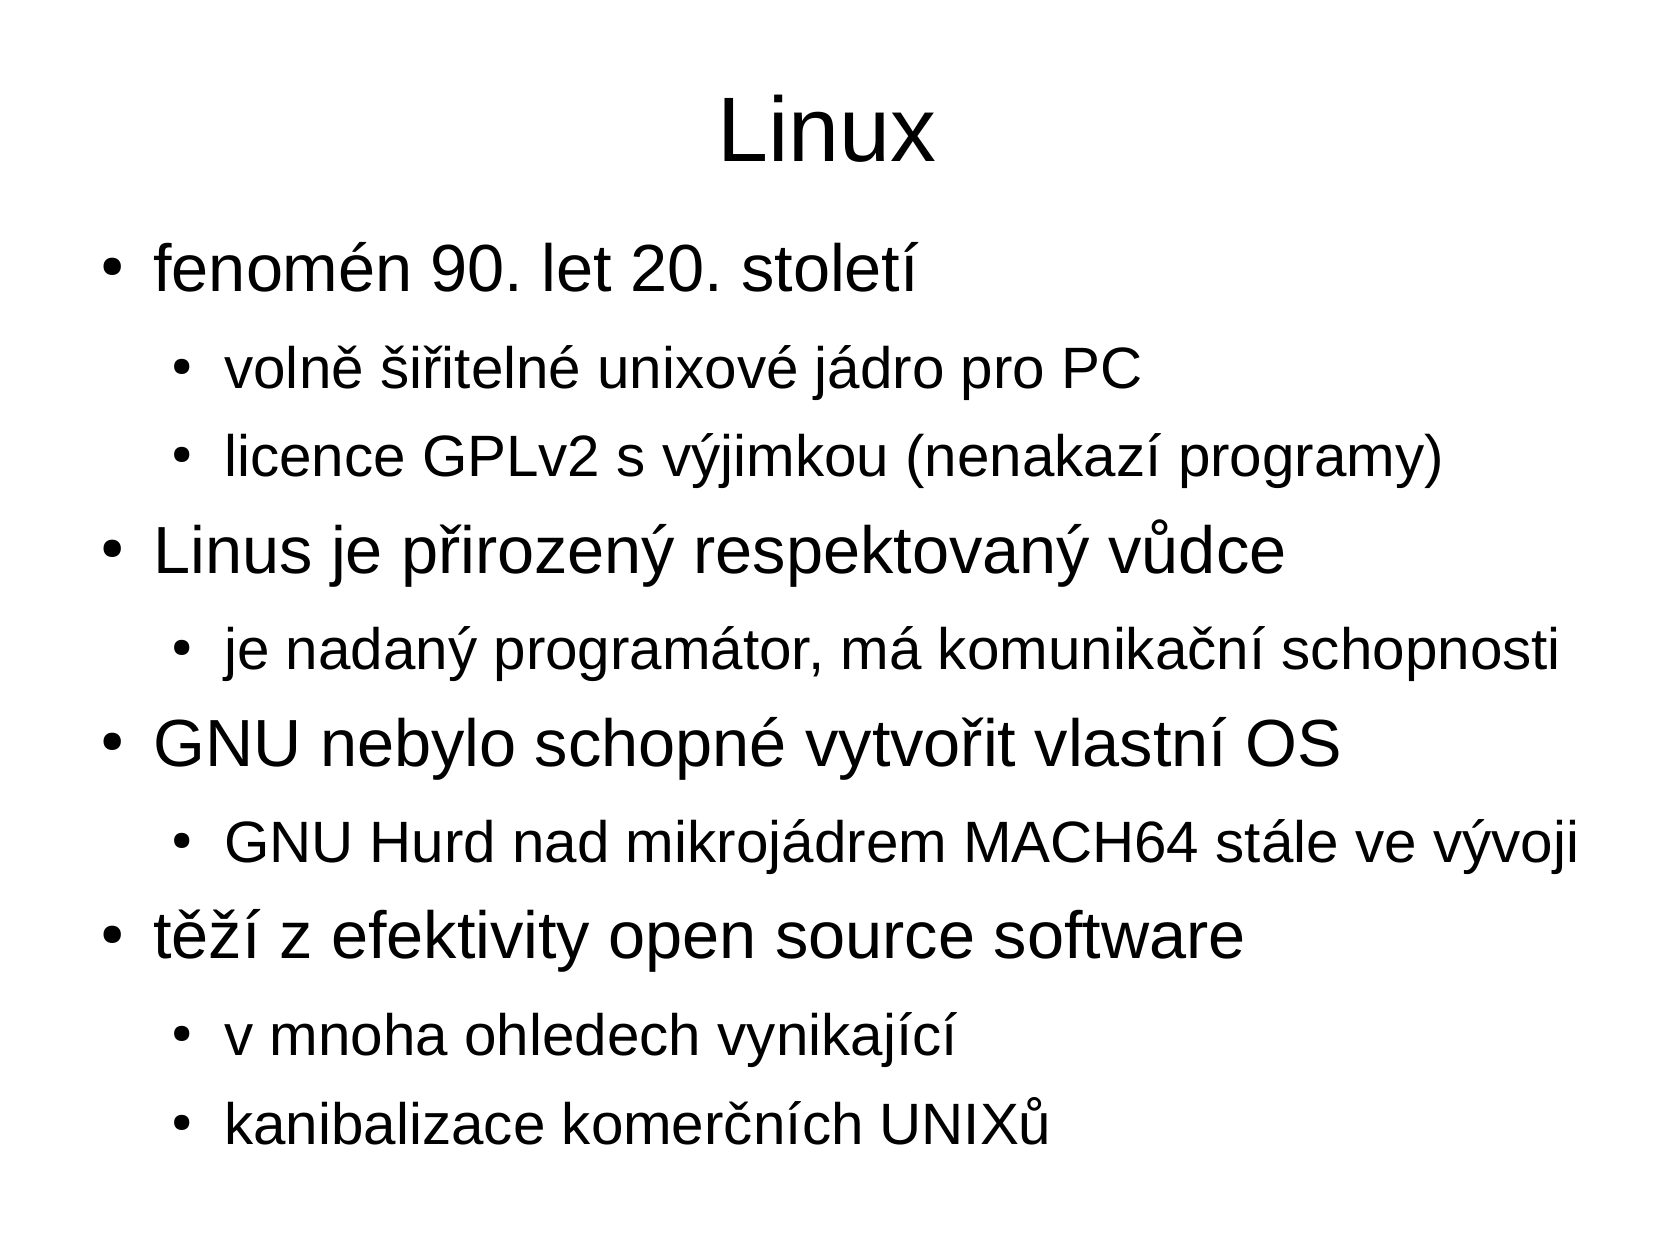

# Linux
fenomén 90. let 20. století
volně šiřitelné unixové jádro pro PC
licence GPLv2 s výjimkou (nenakazí programy)
Linus je přirozený respektovaný vůdce
je nadaný programátor, má komunikační schopnosti
GNU nebylo schopné vytvořit vlastní OS
GNU Hurd nad mikrojádrem MACH64 stále ve vývoji
těží z efektivity open source software
v mnoha ohledech vynikající
kanibalizace komerčních UNIXů